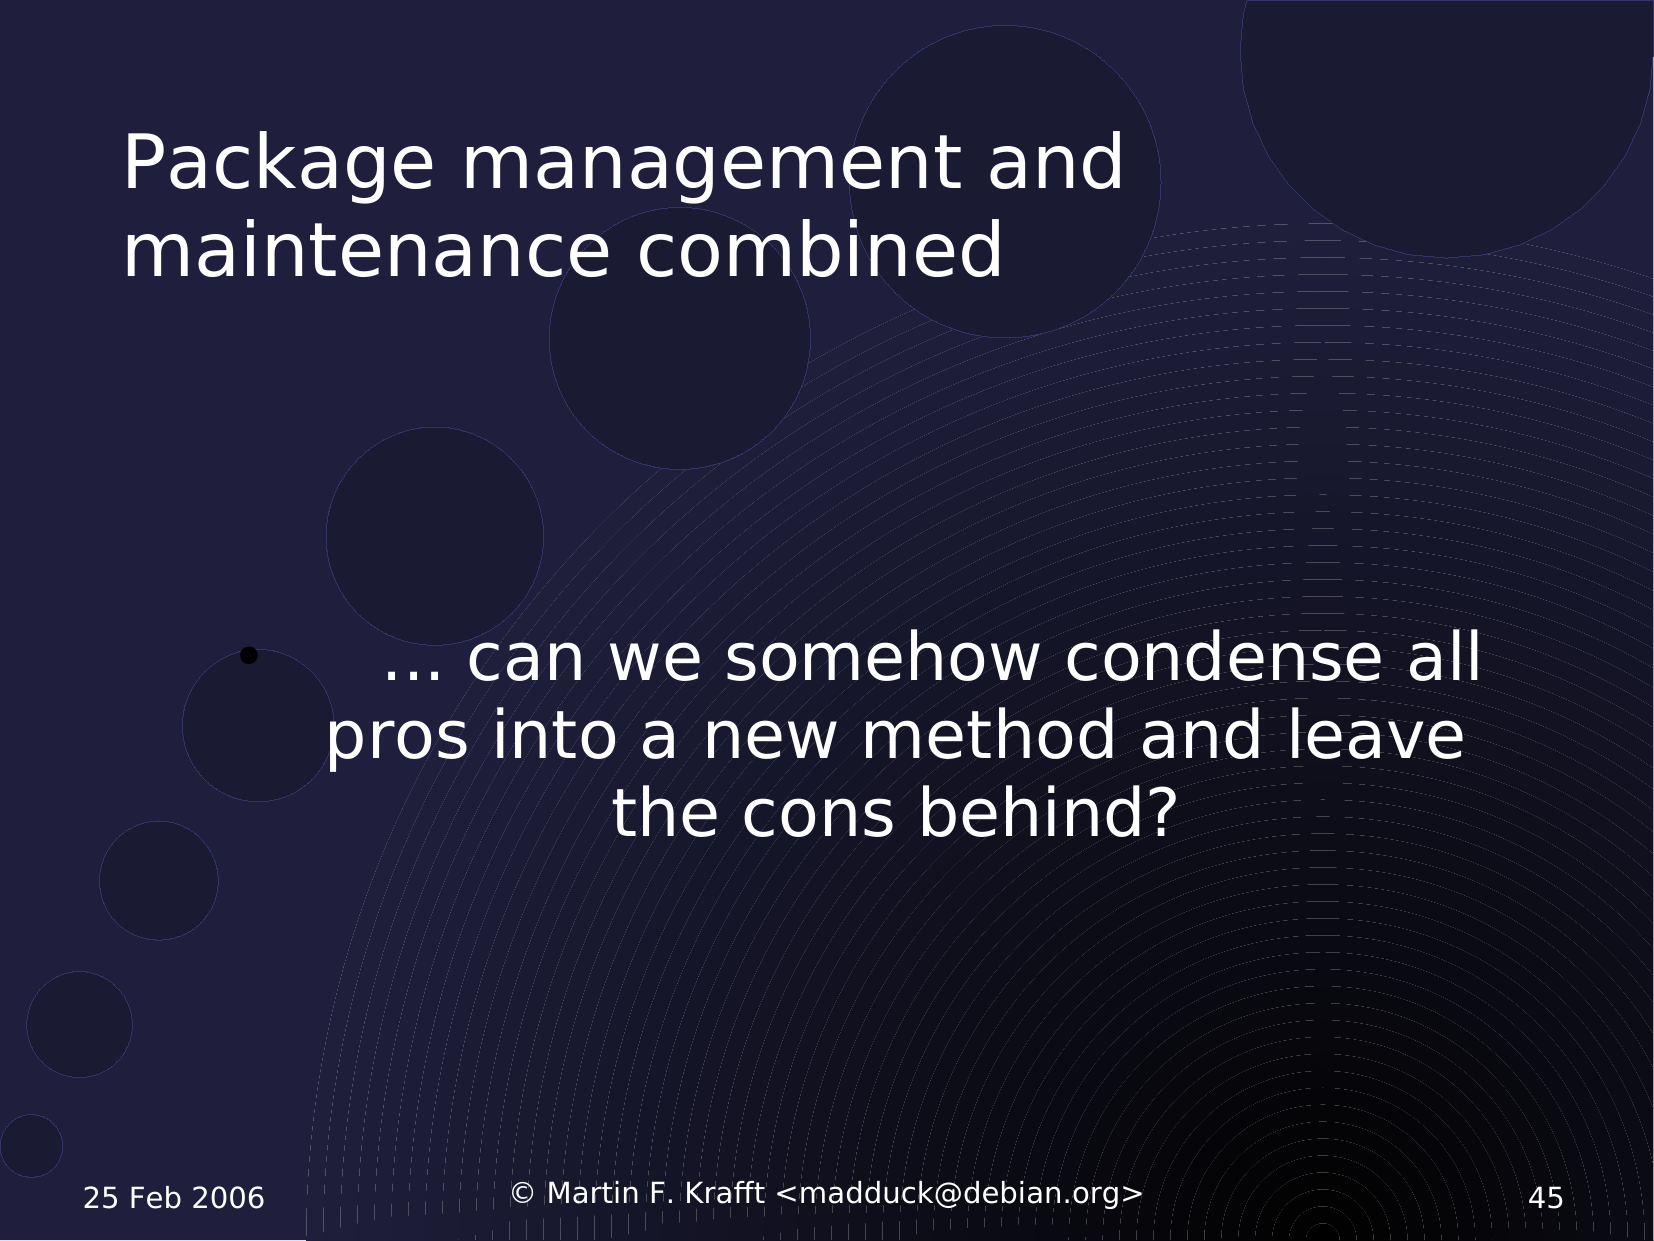

# Package management and maintenance combined
	... can we somehow condense all pros into a new method and leave the cons behind?
© Martin F. Krafft <madduck@debian.org>
25 Feb 2006
45